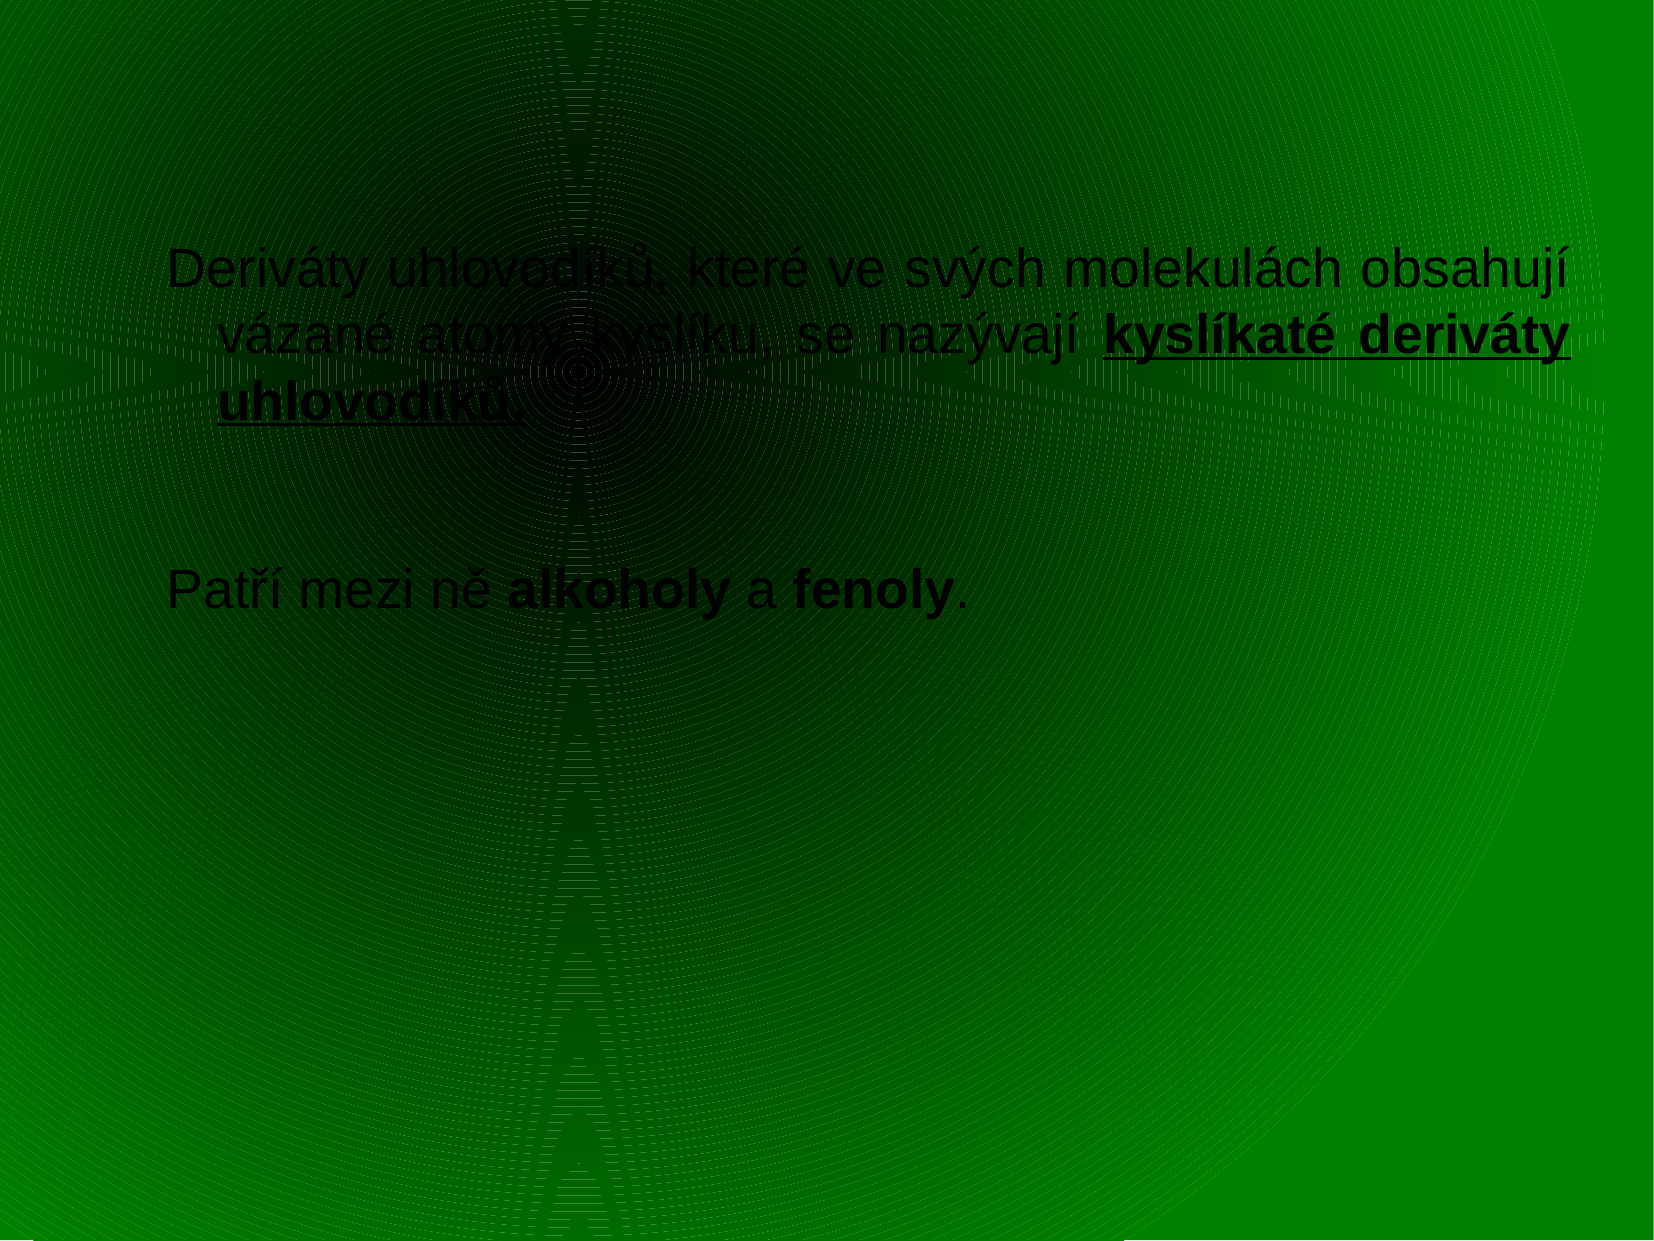

# Deriváty uhlovodíků, které ve svých molekulách obsahují vázané atomy kyslíku, se nazývají kyslíkaté deriváty uhlovodíků.
Patří mezi ně alkoholy a fenoly.